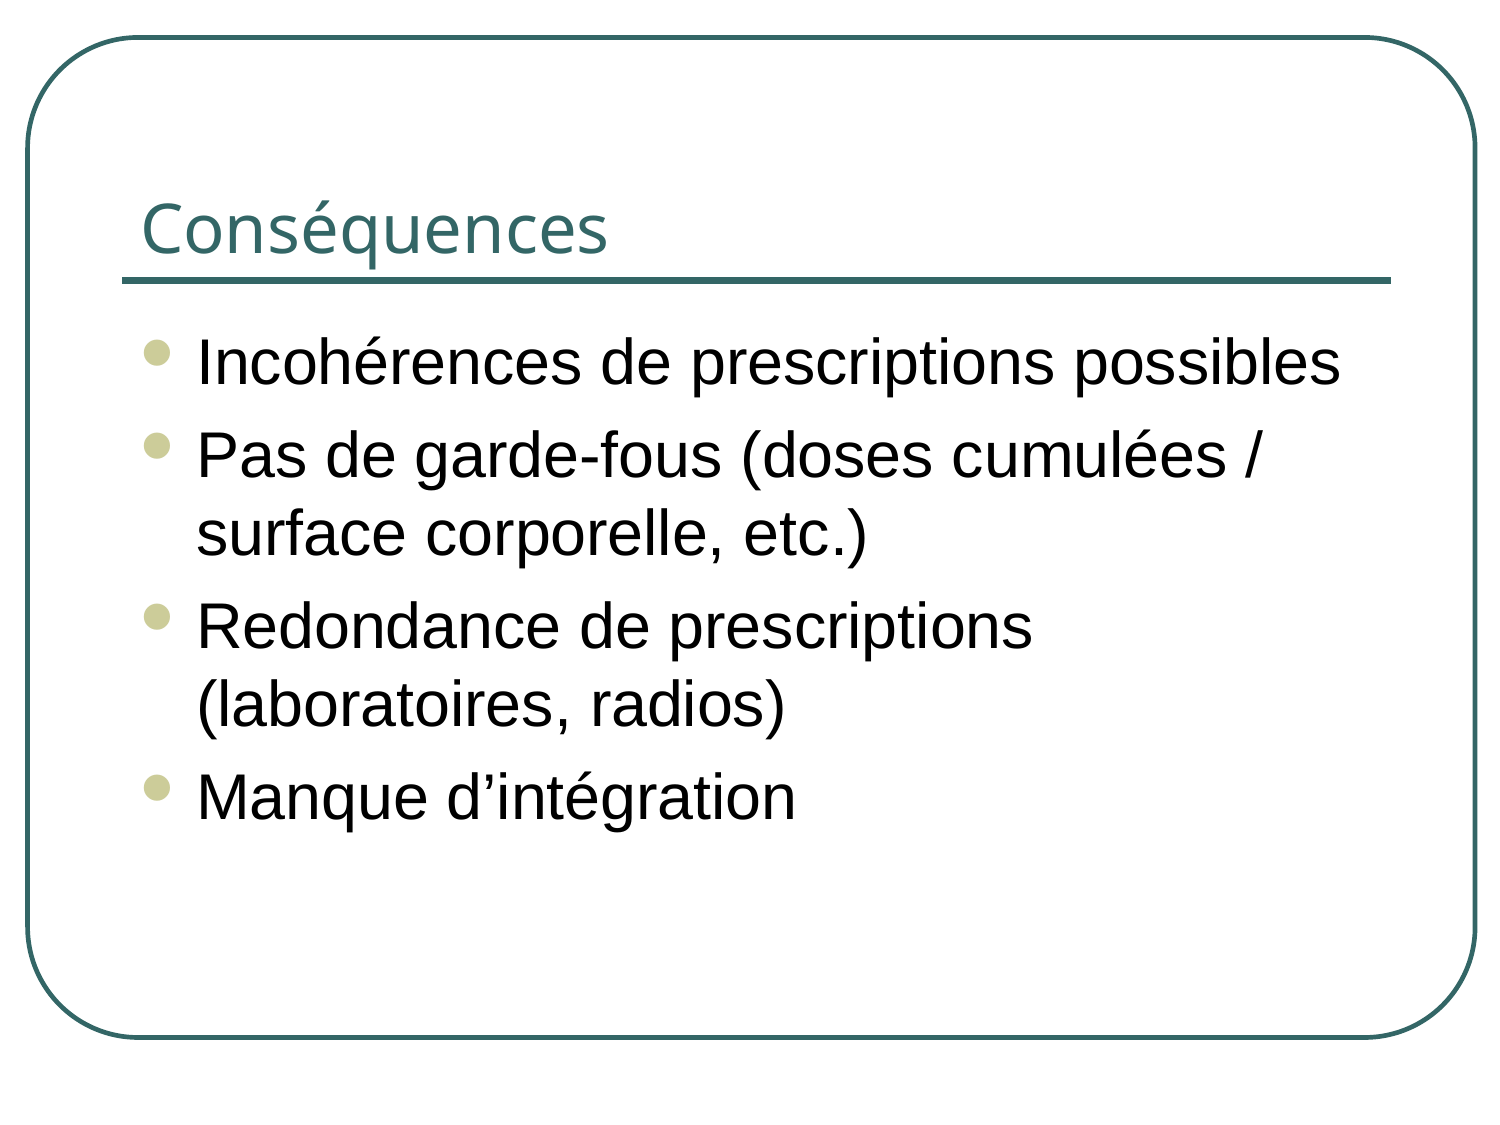

# Conséquences
Incohérences de prescriptions possibles
Pas de garde-fous (doses cumulées / surface corporelle, etc.)
Redondance de prescriptions (laboratoires, radios)
Manque d’intégration